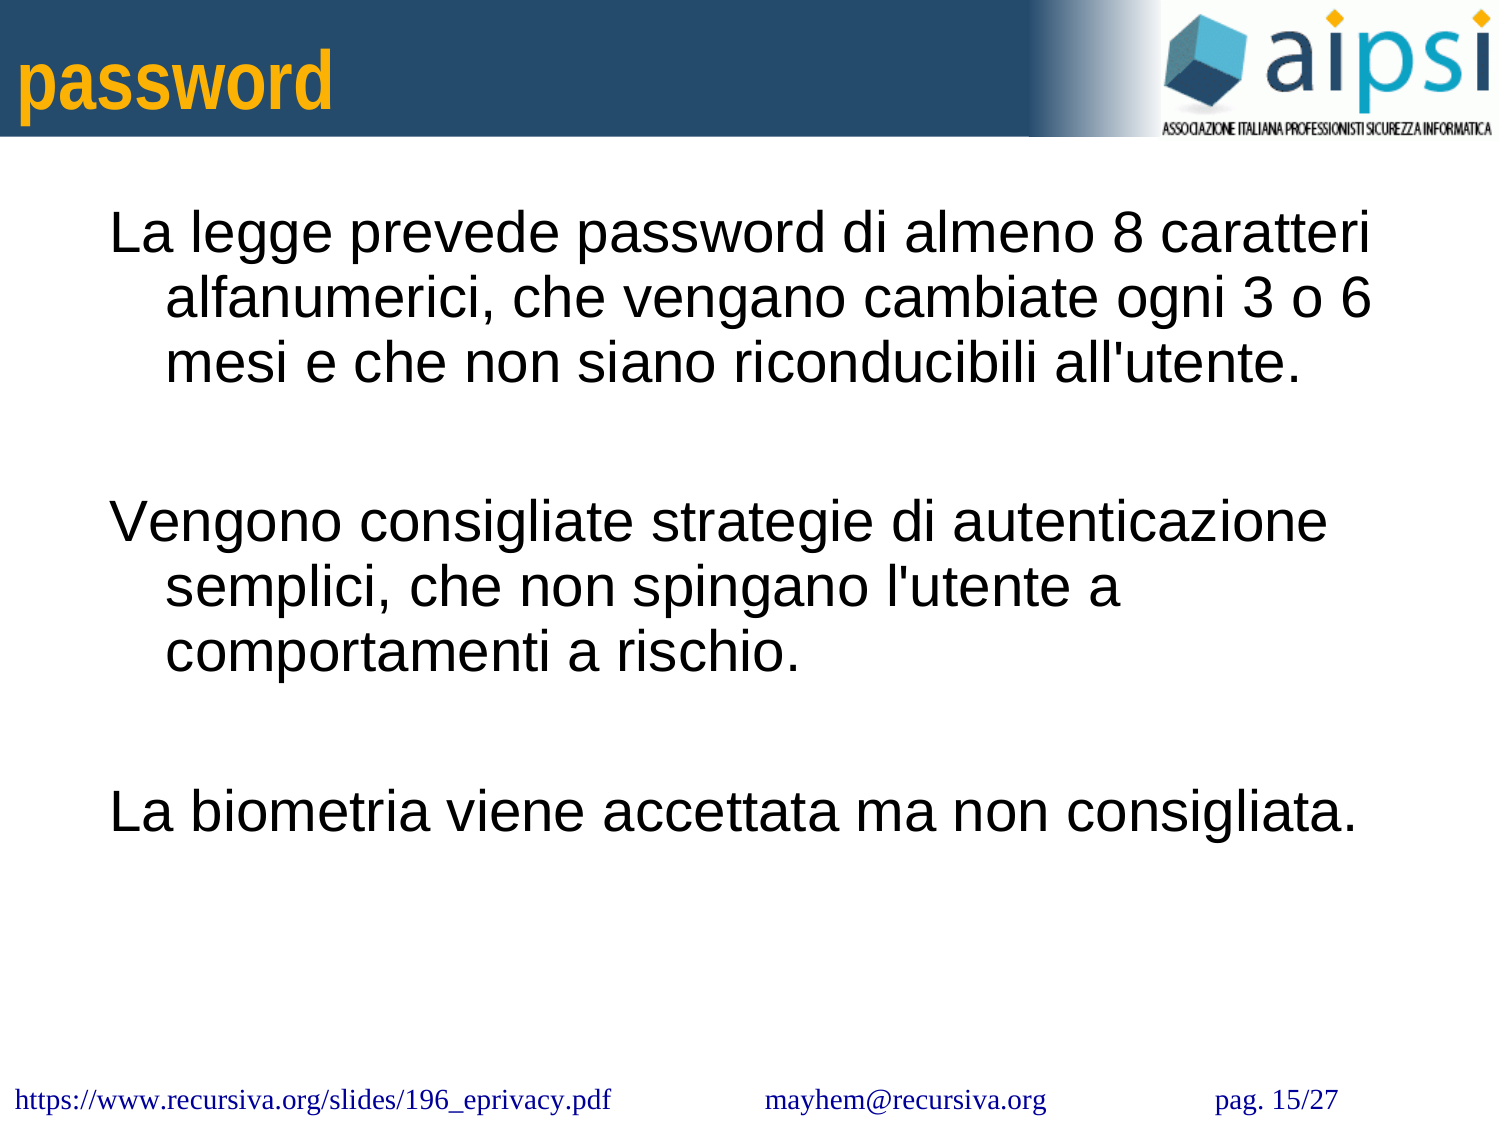

# password
La legge prevede password di almeno 8 caratteri alfanumerici, che vengano cambiate ogni 3 o 6 mesi e che non siano riconducibili all'utente.
Vengono consigliate strategie di autenticazione semplici, che non spingano l'utente a comportamenti a rischio.
La biometria viene accettata ma non consigliata.
15